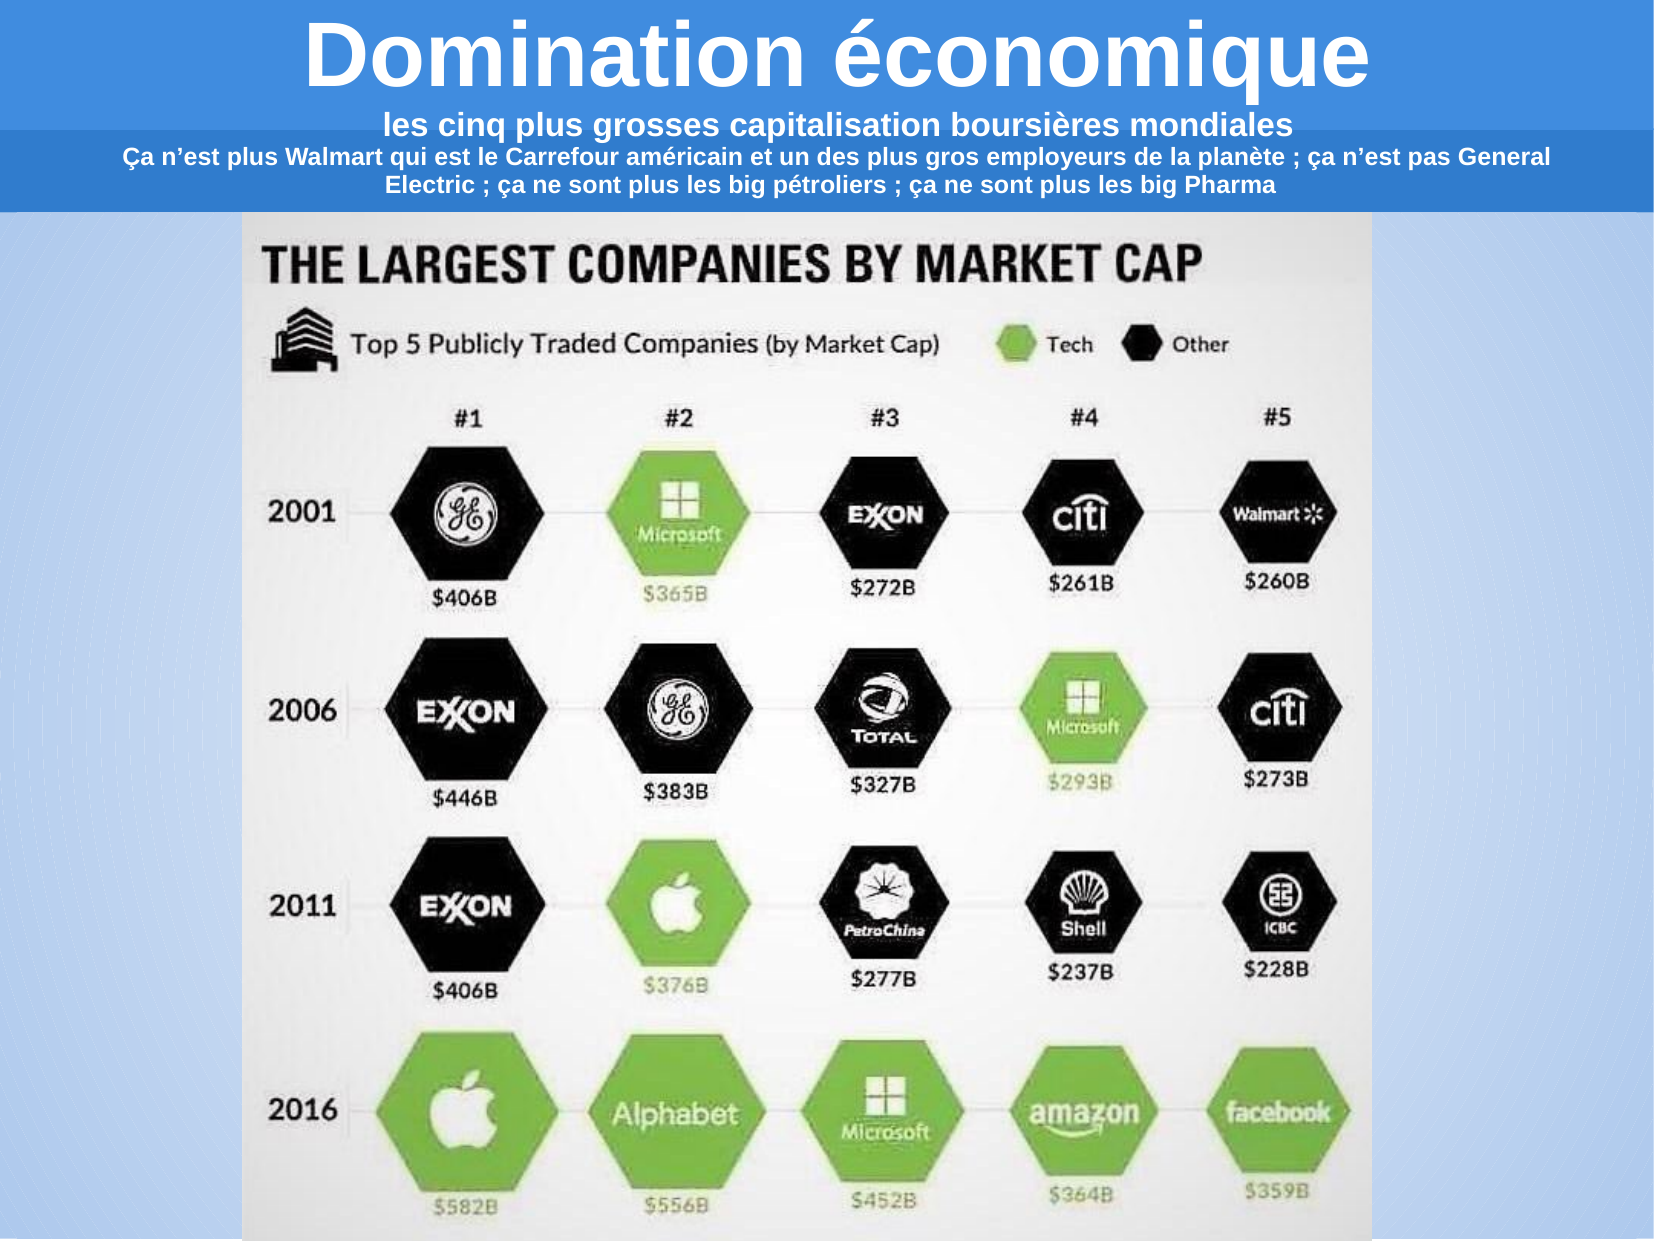

# Domination économique les cinq plus grosses capitalisation boursières mondiales Ça n’est plus Walmart qui est le Carrefour américain et un des plus gros employeurs de la planète ; ça n’est pas General Electric ; ça ne sont plus les big pétroliers ; ça ne sont plus les big Pharma